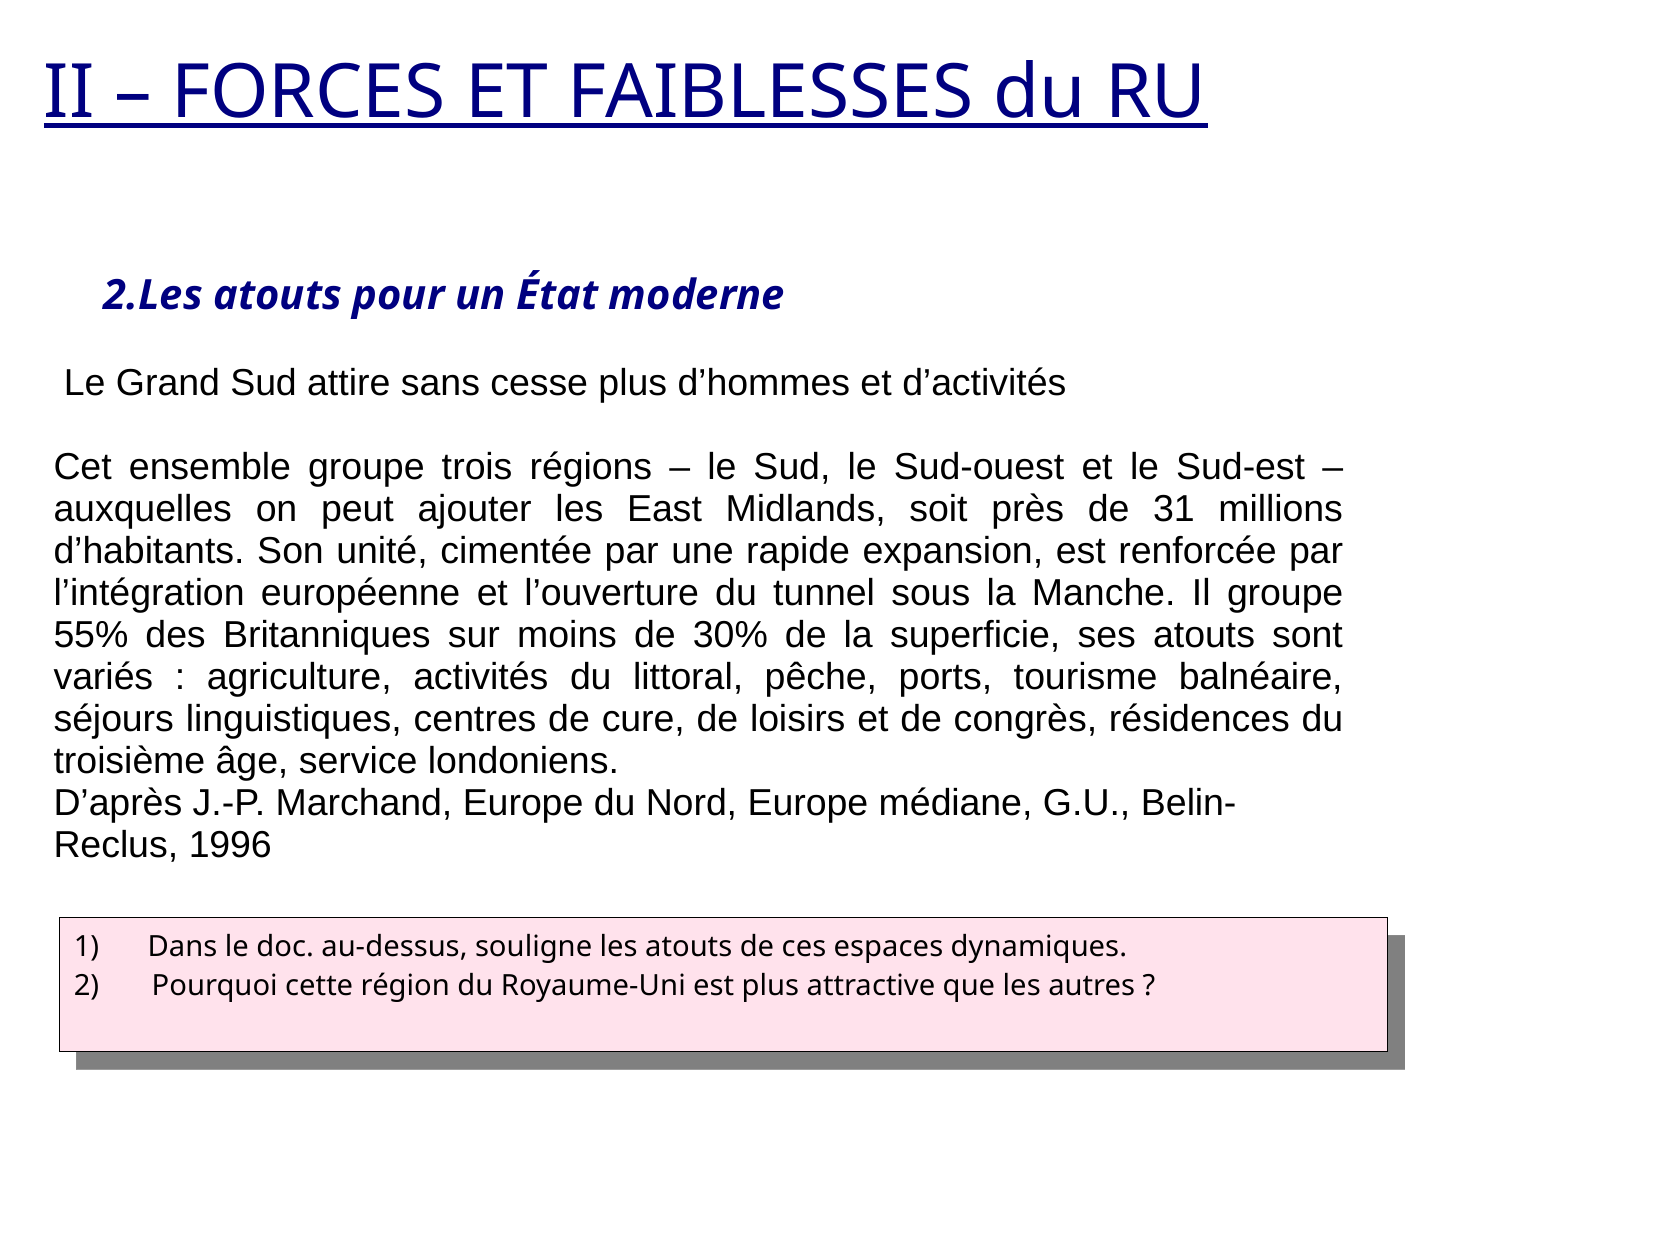

II – FORCES ET FAIBLESSES du RU
2.Les atouts pour un État moderne
 Le Grand Sud attire sans cesse plus d’hommes et d’activités
Cet ensemble groupe trois régions – le Sud, le Sud-ouest et le Sud-est – auxquelles on peut ajouter les East Midlands, soit près de 31 millions d’habitants. Son unité, cimentée par une rapide expansion, est renforcée par l’intégration européenne et l’ouverture du tunnel sous la Manche. Il groupe 55% des Britanniques sur moins de 30% de la superficie, ses atouts sont variés : agriculture, activités du littoral, pêche, ports, tourisme balnéaire, séjours linguistiques, centres de cure, de loisirs et de congrès, résidences du troisième âge, service londoniens.
D’après J.-P. Marchand, Europe du Nord, Europe médiane, G.U., Belin-Reclus, 1996
1)	Dans le doc. au-dessus, souligne les atouts de ces espaces dynamiques.
2) Pourquoi cette région du Royaume-Uni est plus attractive que les autres ?